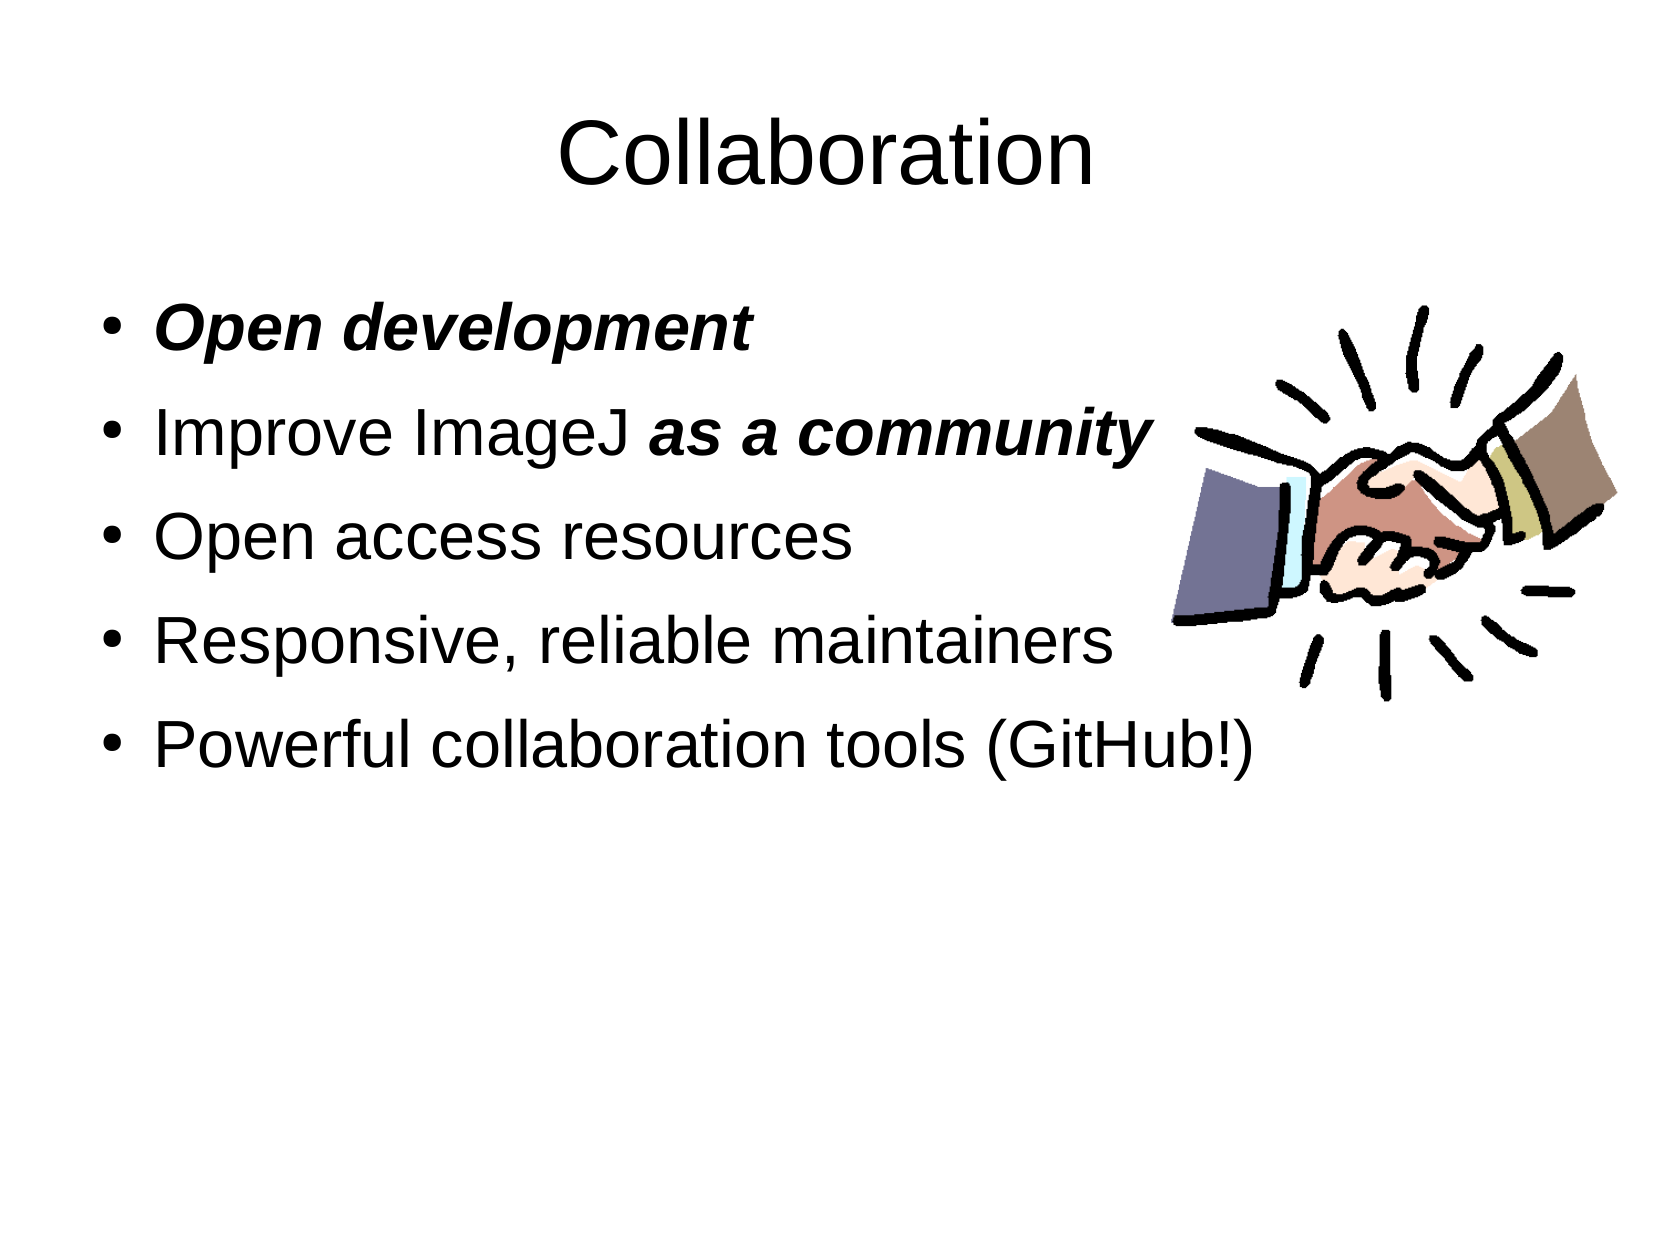

# Collaboration
Open development
Improve ImageJ as a community
Open access resources
Responsive, reliable maintainers
Powerful collaboration tools (GitHub!)